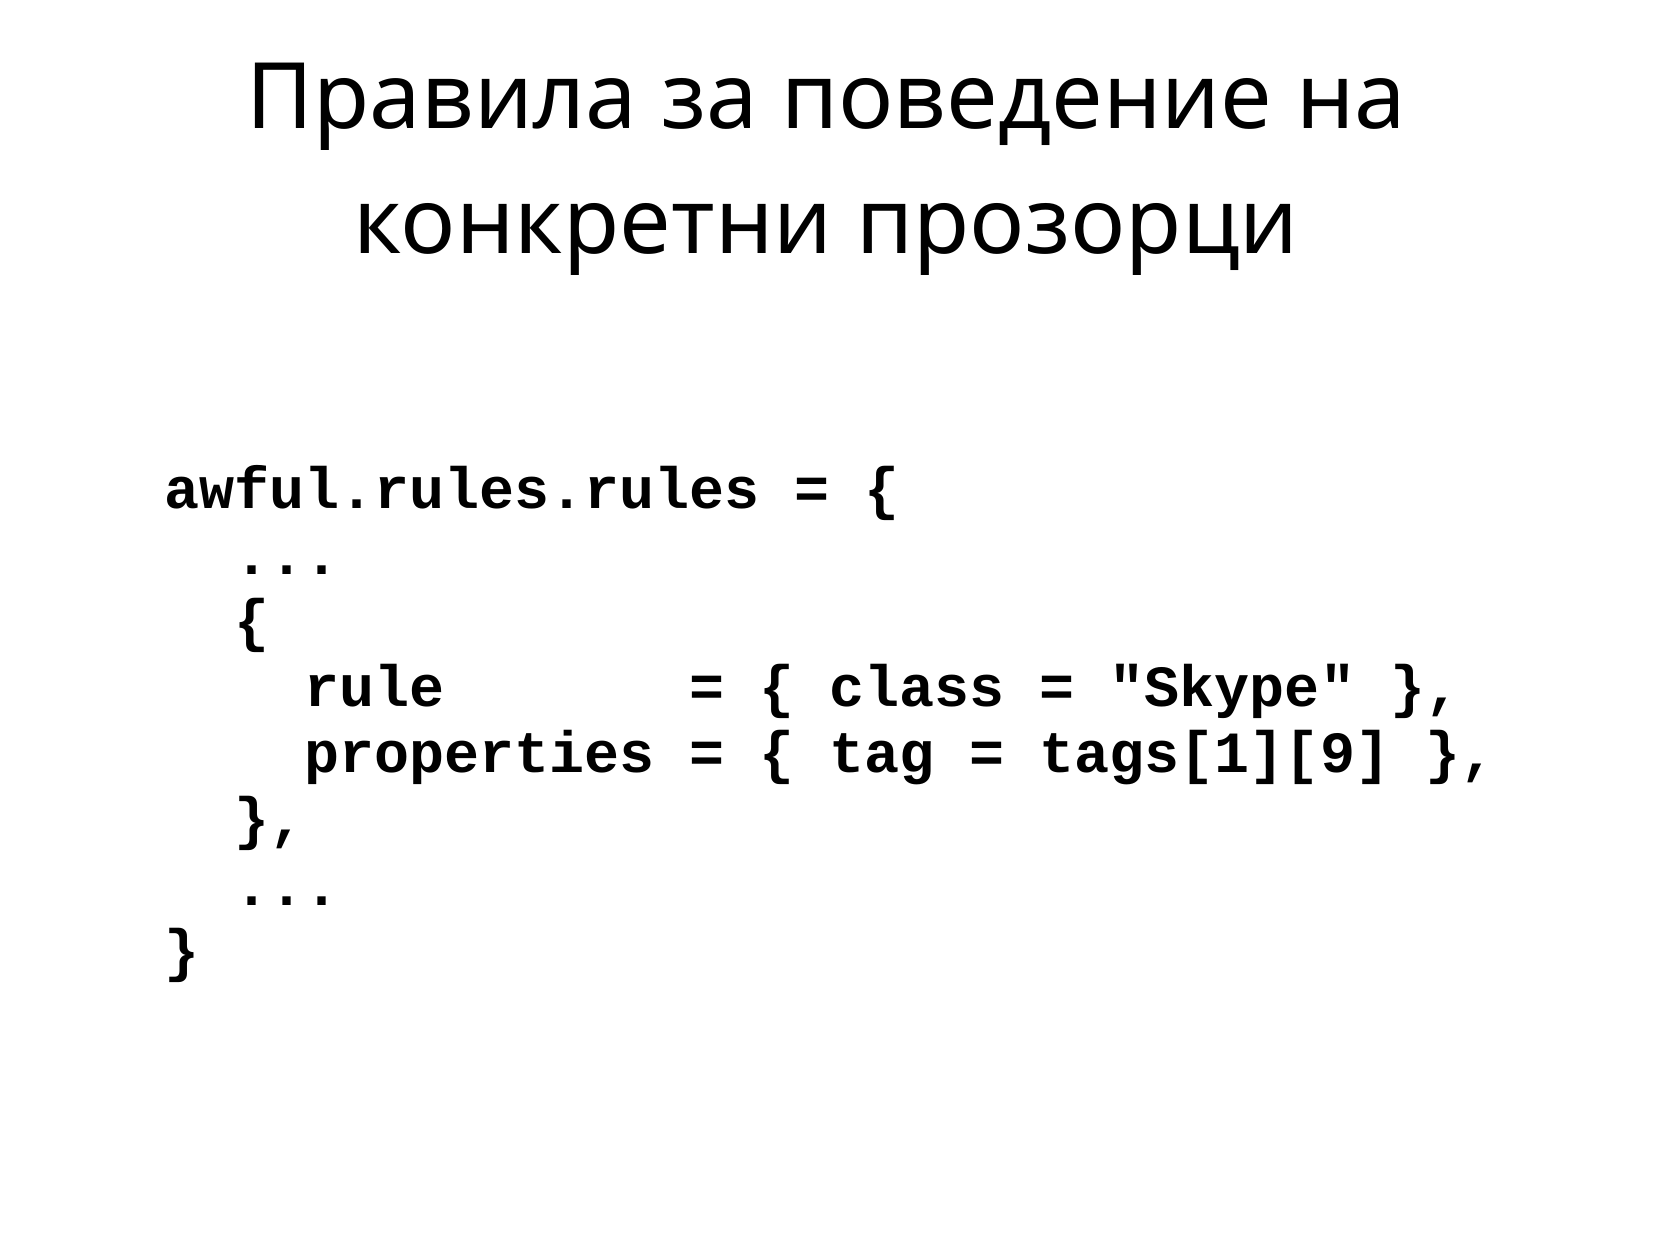

# Правила за поведение на конкретни прозорци
awful.rules.rules = {
 ...
 {
 rule = { class = "Skype" },
 properties = { tag = tags[1][9] },
 },
 ...
}